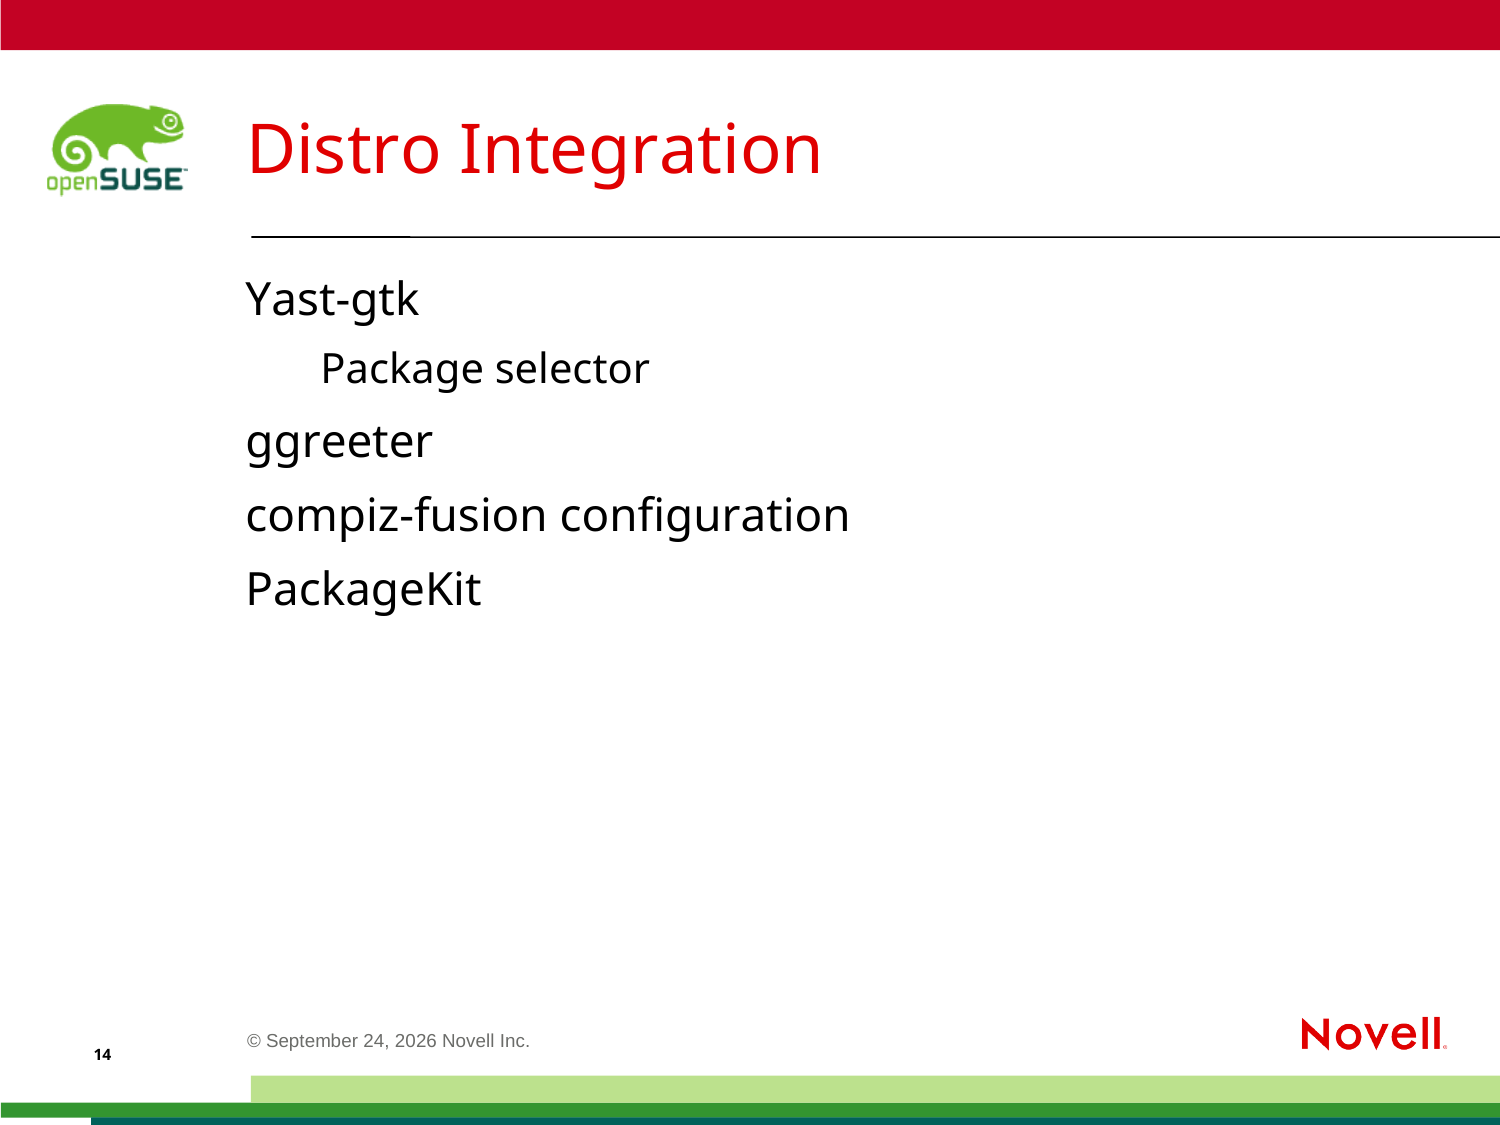

# Distro Integration
Yast-gtk
Package selector
ggreeter
compiz-fusion configuration
PackageKit